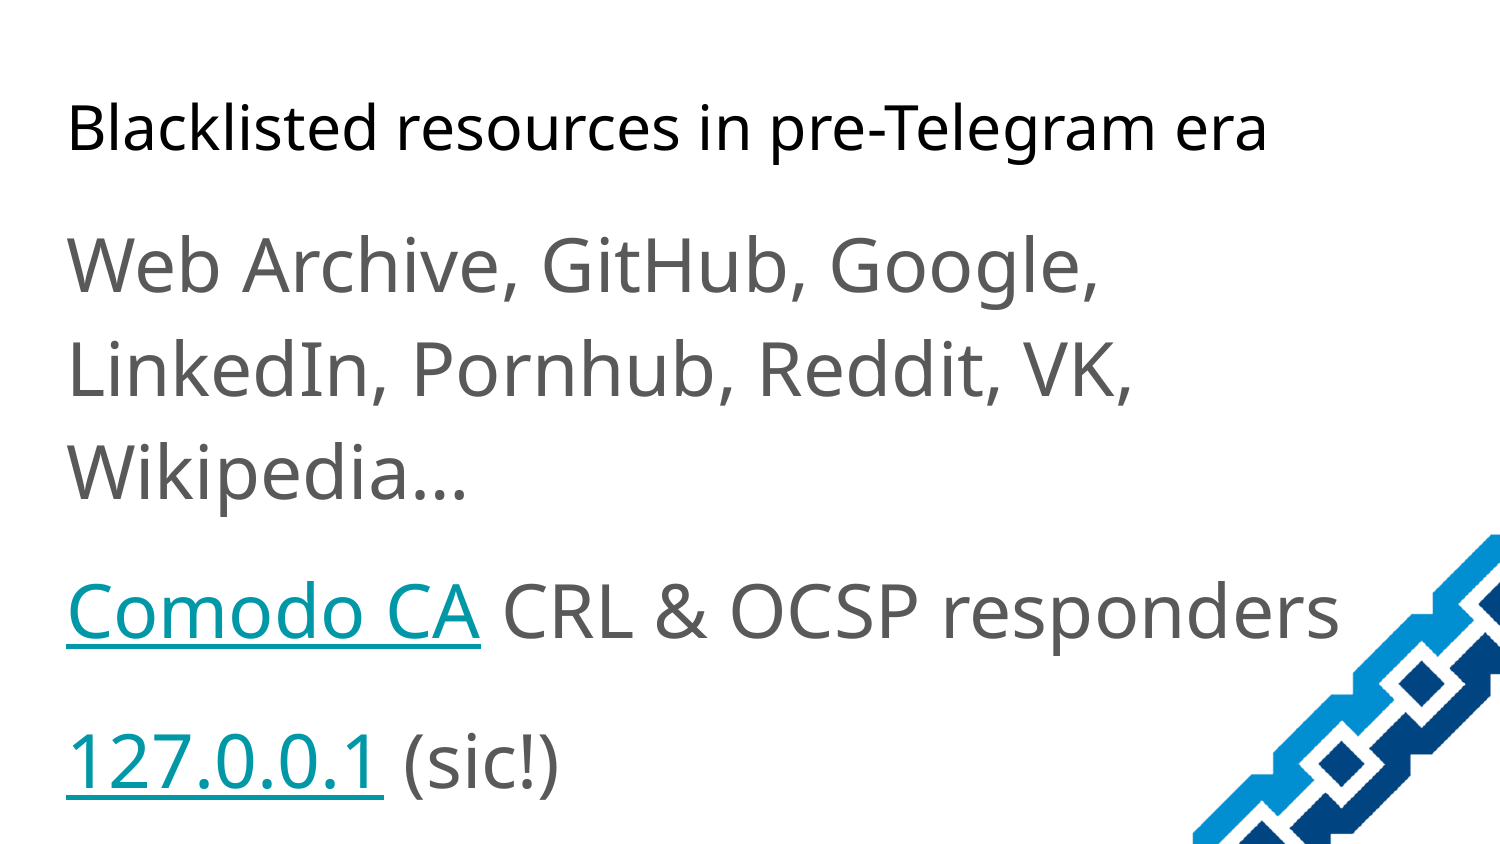

# Blacklisted resources in pre-Telegram era
Web Archive, GitHub, Google, LinkedIn, Pornhub, Reddit, VK, Wikipedia…
Comodo CA CRL & OCSP responders
127.0.0.1 (sic!)